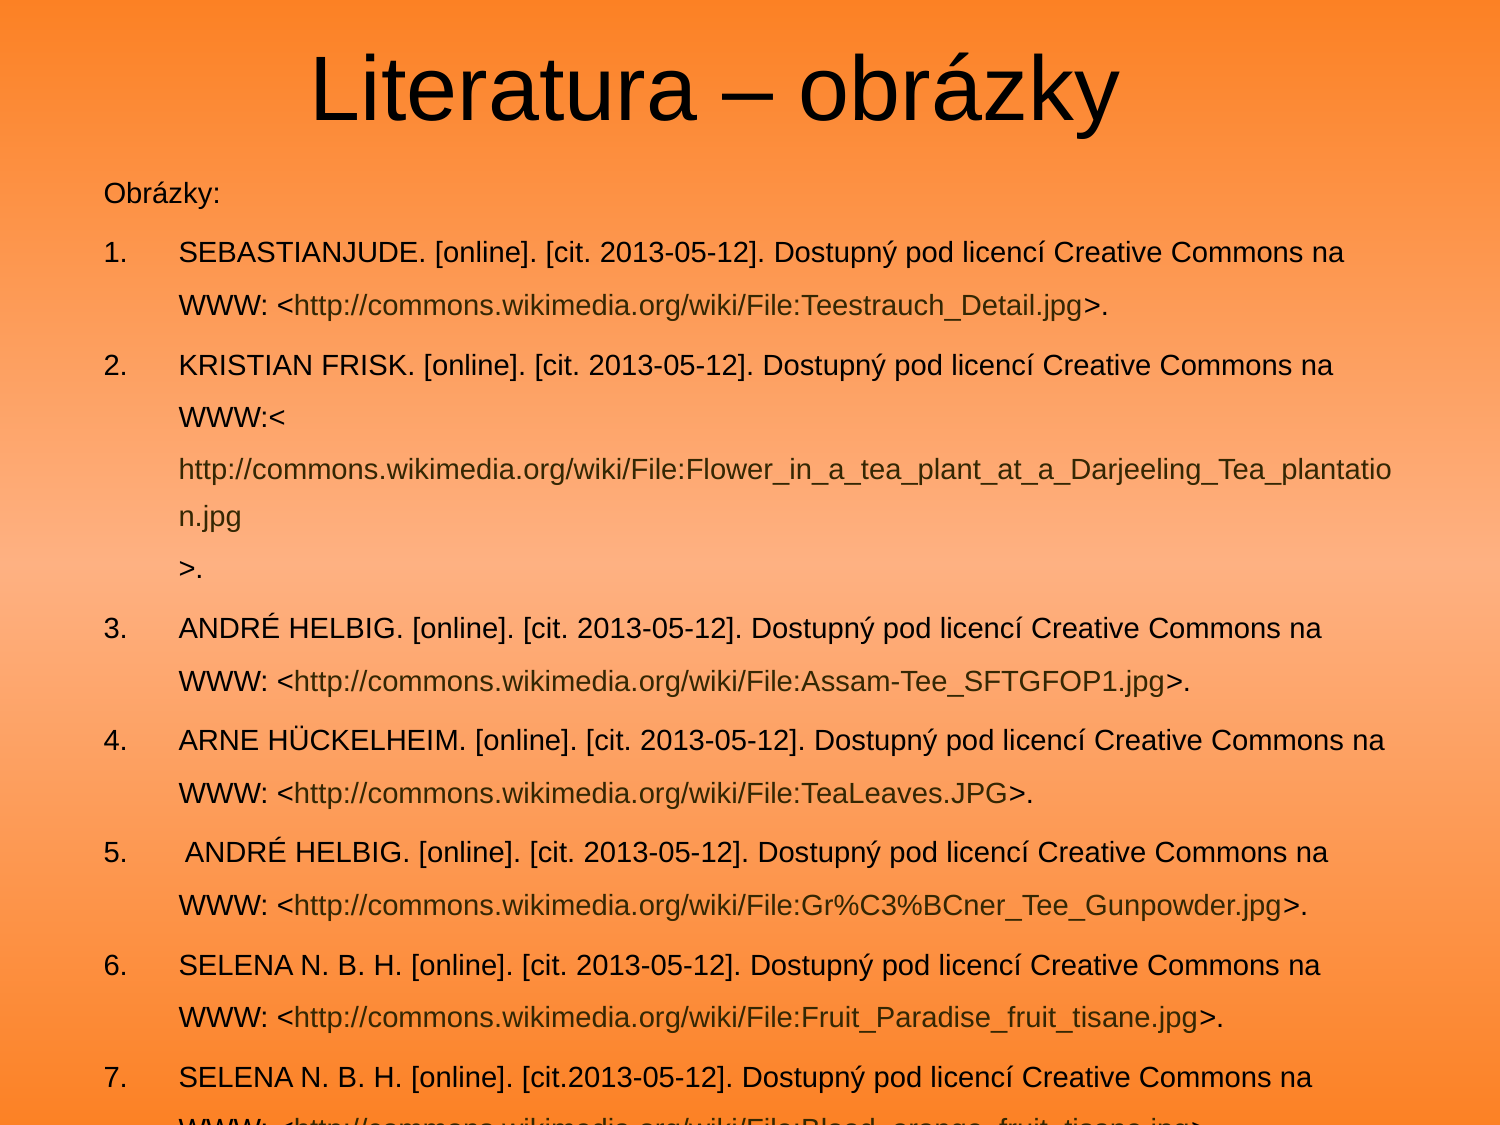

# Literatura – obrázky
Obrázky:
SEBASTIANJUDE. [online]. [cit. 2013-05-12]. Dostupný pod licencí Creative Commons na WWW: <http://commons.wikimedia.org/wiki/File:Teestrauch_Detail.jpg>.
KRISTIAN FRISK. [online]. [cit. 2013-05-12]. Dostupný pod licencí Creative Commons na WWW:˂http://commons.wikimedia.org/wiki/File:Flower_in_a_tea_plant_at_a_Darjeeling_Tea_plantation.jpg>.
3.	ANDRÉ HELBIG. [online]. [cit. 2013-05-12]. Dostupný pod licencí Creative Commons na WWW: <http://commons.wikimedia.org/wiki/File:Assam-Tee_SFTGFOP1.jpg>.
4.	ARNE HÜCKELHEIM. [online]. [cit. 2013-05-12]. Dostupný pod licencí Creative Commons na WWW: <http://commons.wikimedia.org/wiki/File:TeaLeaves.JPG>.
5.	 ANDRÉ HELBIG. [online]. [cit. 2013-05-12]. Dostupný pod licencí Creative Commons na WWW: <http://commons.wikimedia.org/wiki/File:Gr%C3%BCner_Tee_Gunpowder.jpg>.
6.	SELENA N. B. H. [online]. [cit. 2013-05-12]. Dostupný pod licencí Creative Commons na WWW: <http://commons.wikimedia.org/wiki/File:Fruit_Paradise_fruit_tisane.jpg>.
7.	SELENA N. B. H. [online]. [cit.2013-05-12]. Dostupný pod licencí Creative Commons na WWW: <http://commons.wikimedia.org/wiki/File:Blood_orange_fruit_tisane.jpg>.